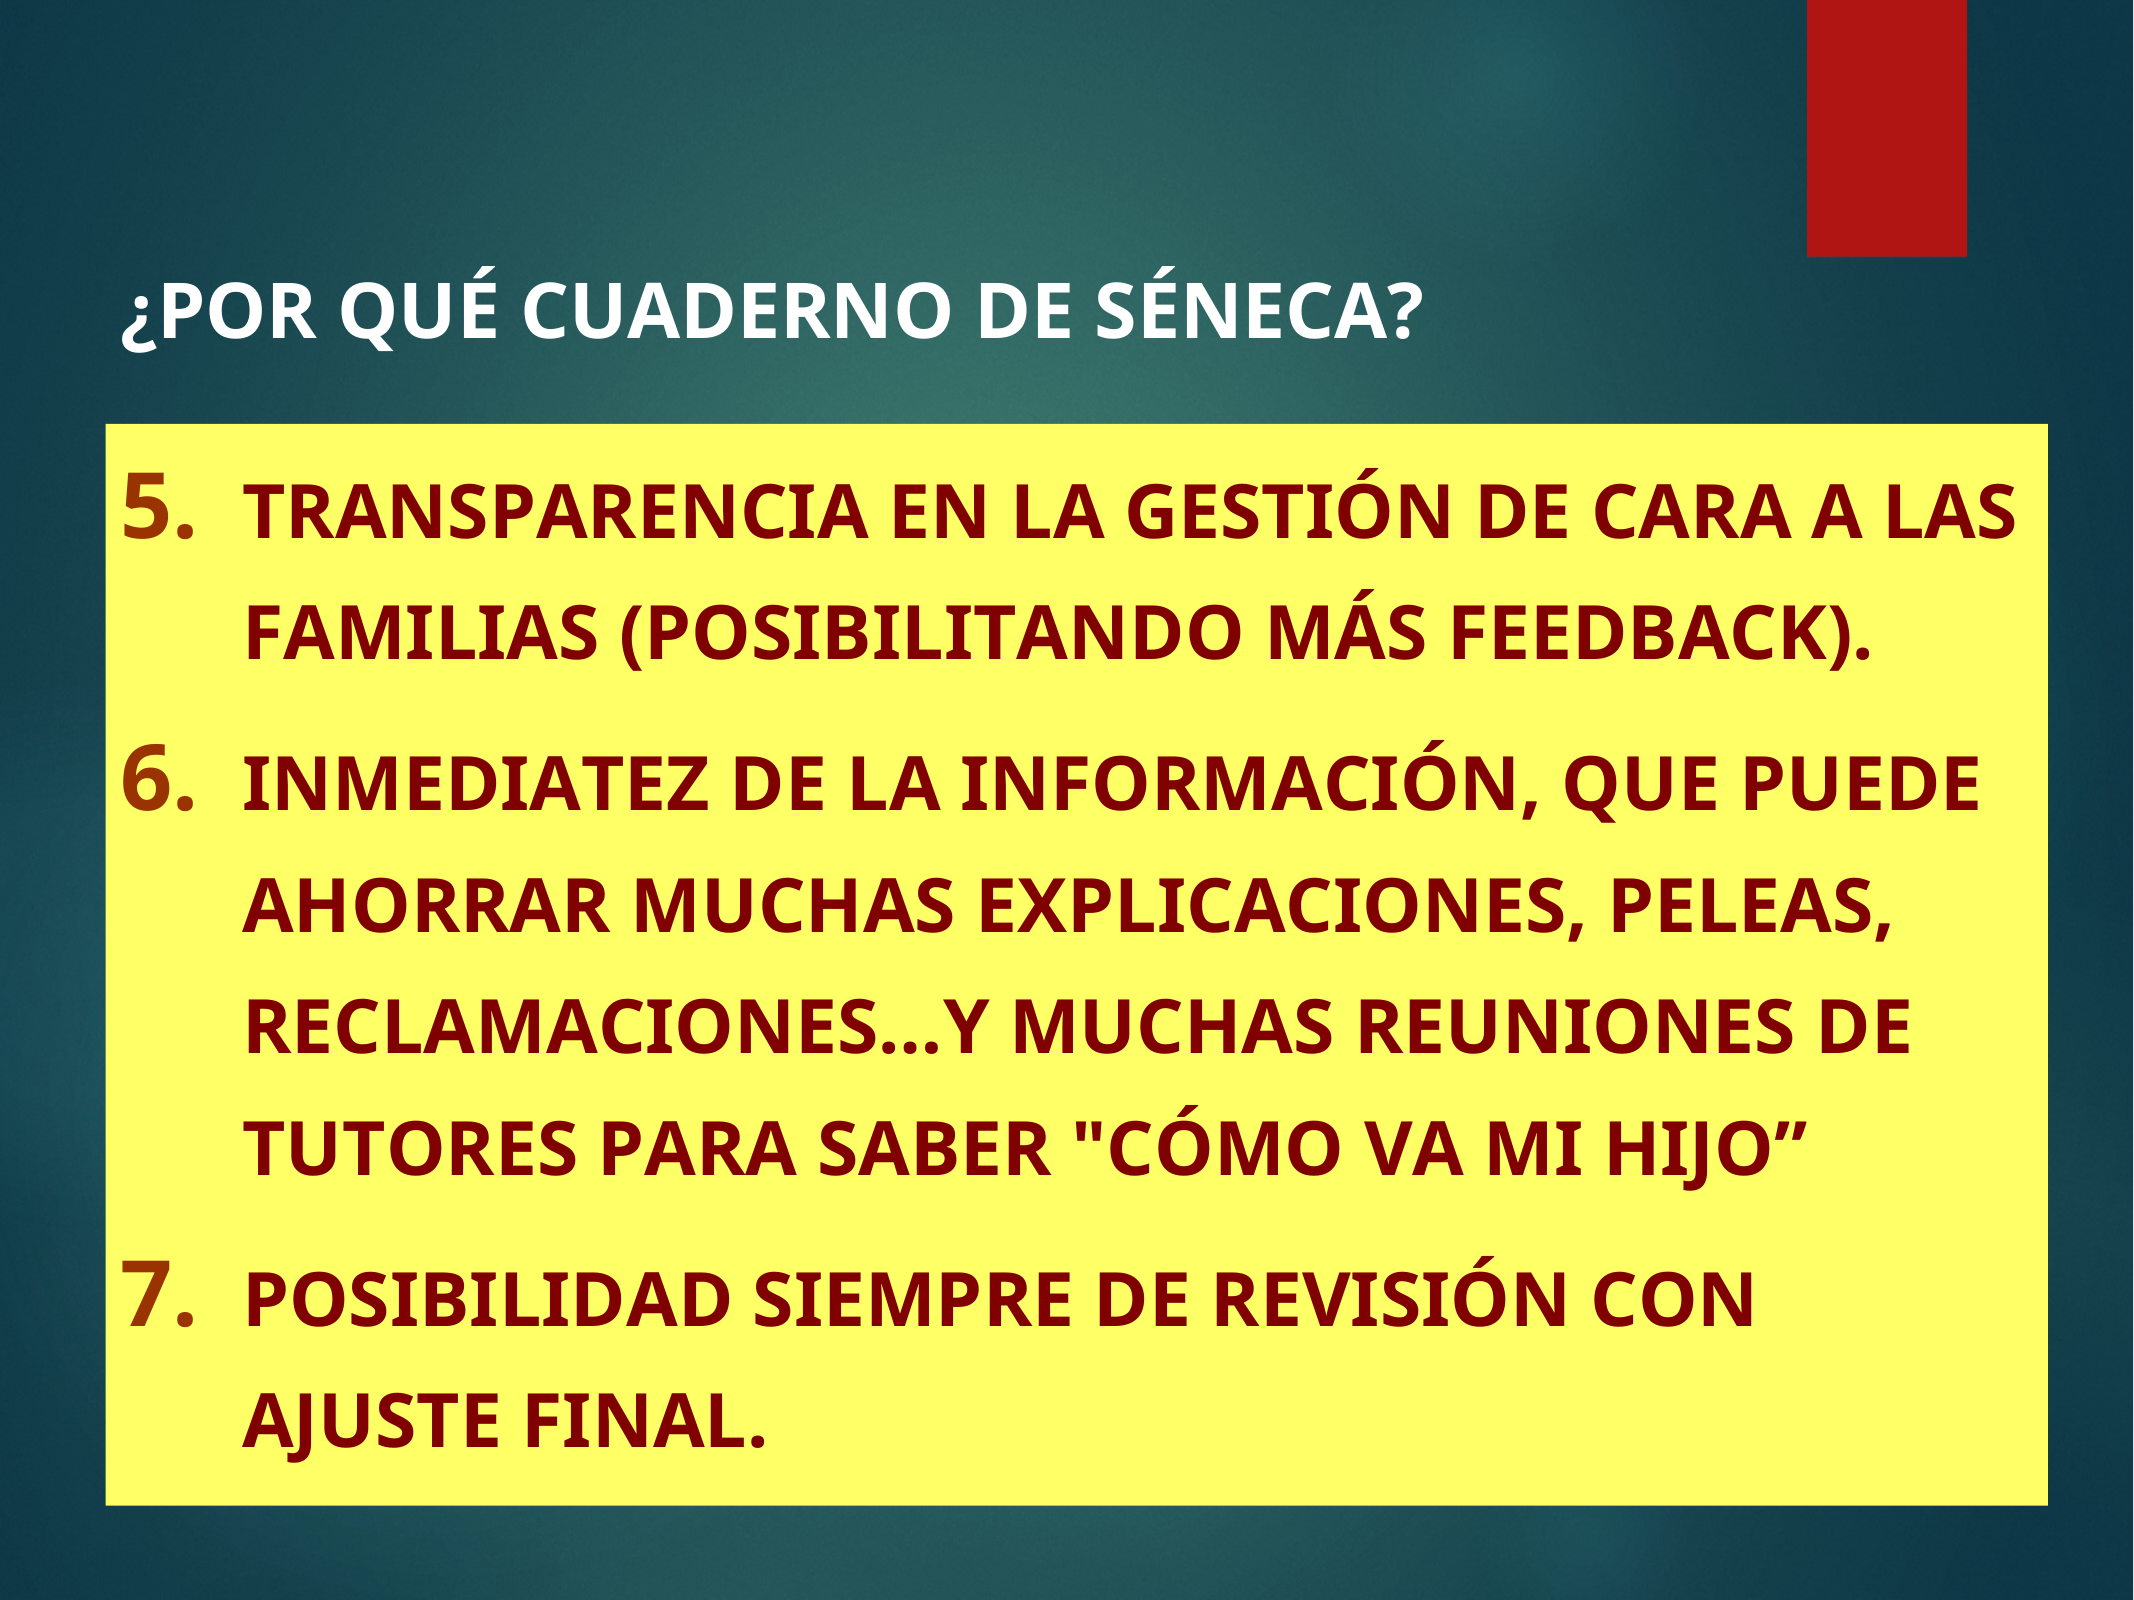

¿POR QUÉ CUADERNO DE SÉNECA?
TRANSPARENCIA EN LA GESTIÓN DE CARA A LAS FAMILIAS (POSIBILITANDO MÁS FEEDBACK).
INMEDIATEZ DE LA INFORMACIÓN, QUE PUEDE AHORRAR MUCHAS EXPLICACIONES, PELEAS, RECLAMACIONES…Y MUCHAS REUNIONES DE TUTORES PARA SABER "CÓMO VA MI HIJO”
POSIBILIDAD SIEMPRE DE REVISIÓN CON AJUSTE FINAL.